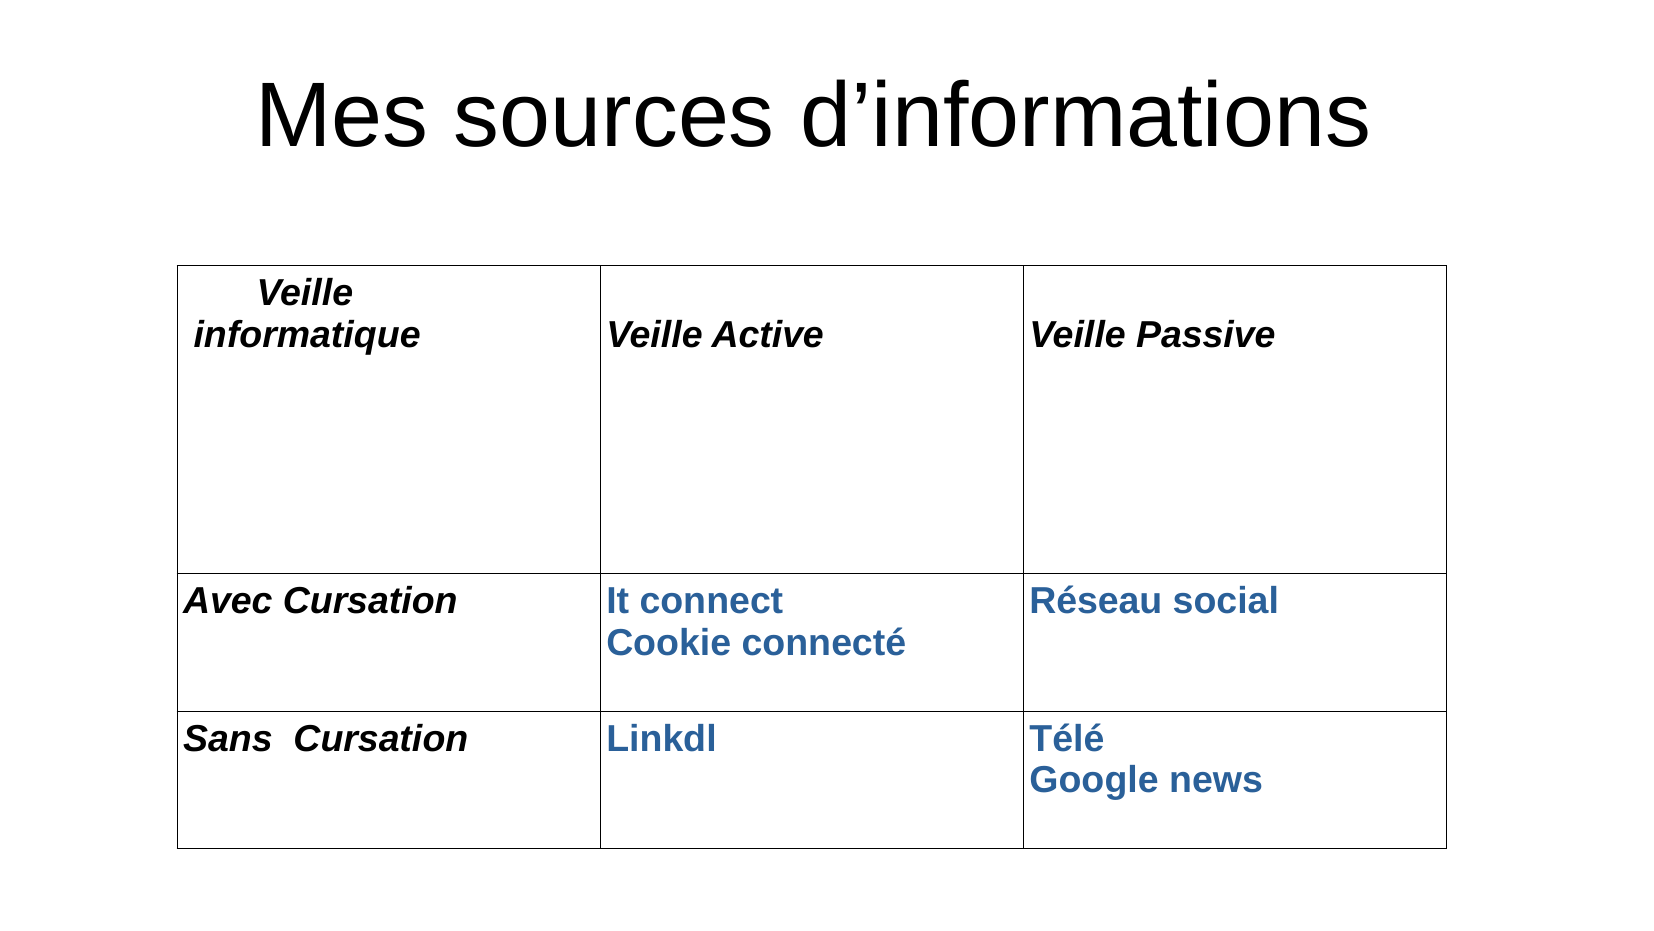

# Mes sources d’informations
| Veille informatique | Veille Active | Veille Passive |
| --- | --- | --- |
| Avec Cursation | It connect Cookie connecté | Réseau social |
| Sans Cursation | Linkdl | Télé Google news |